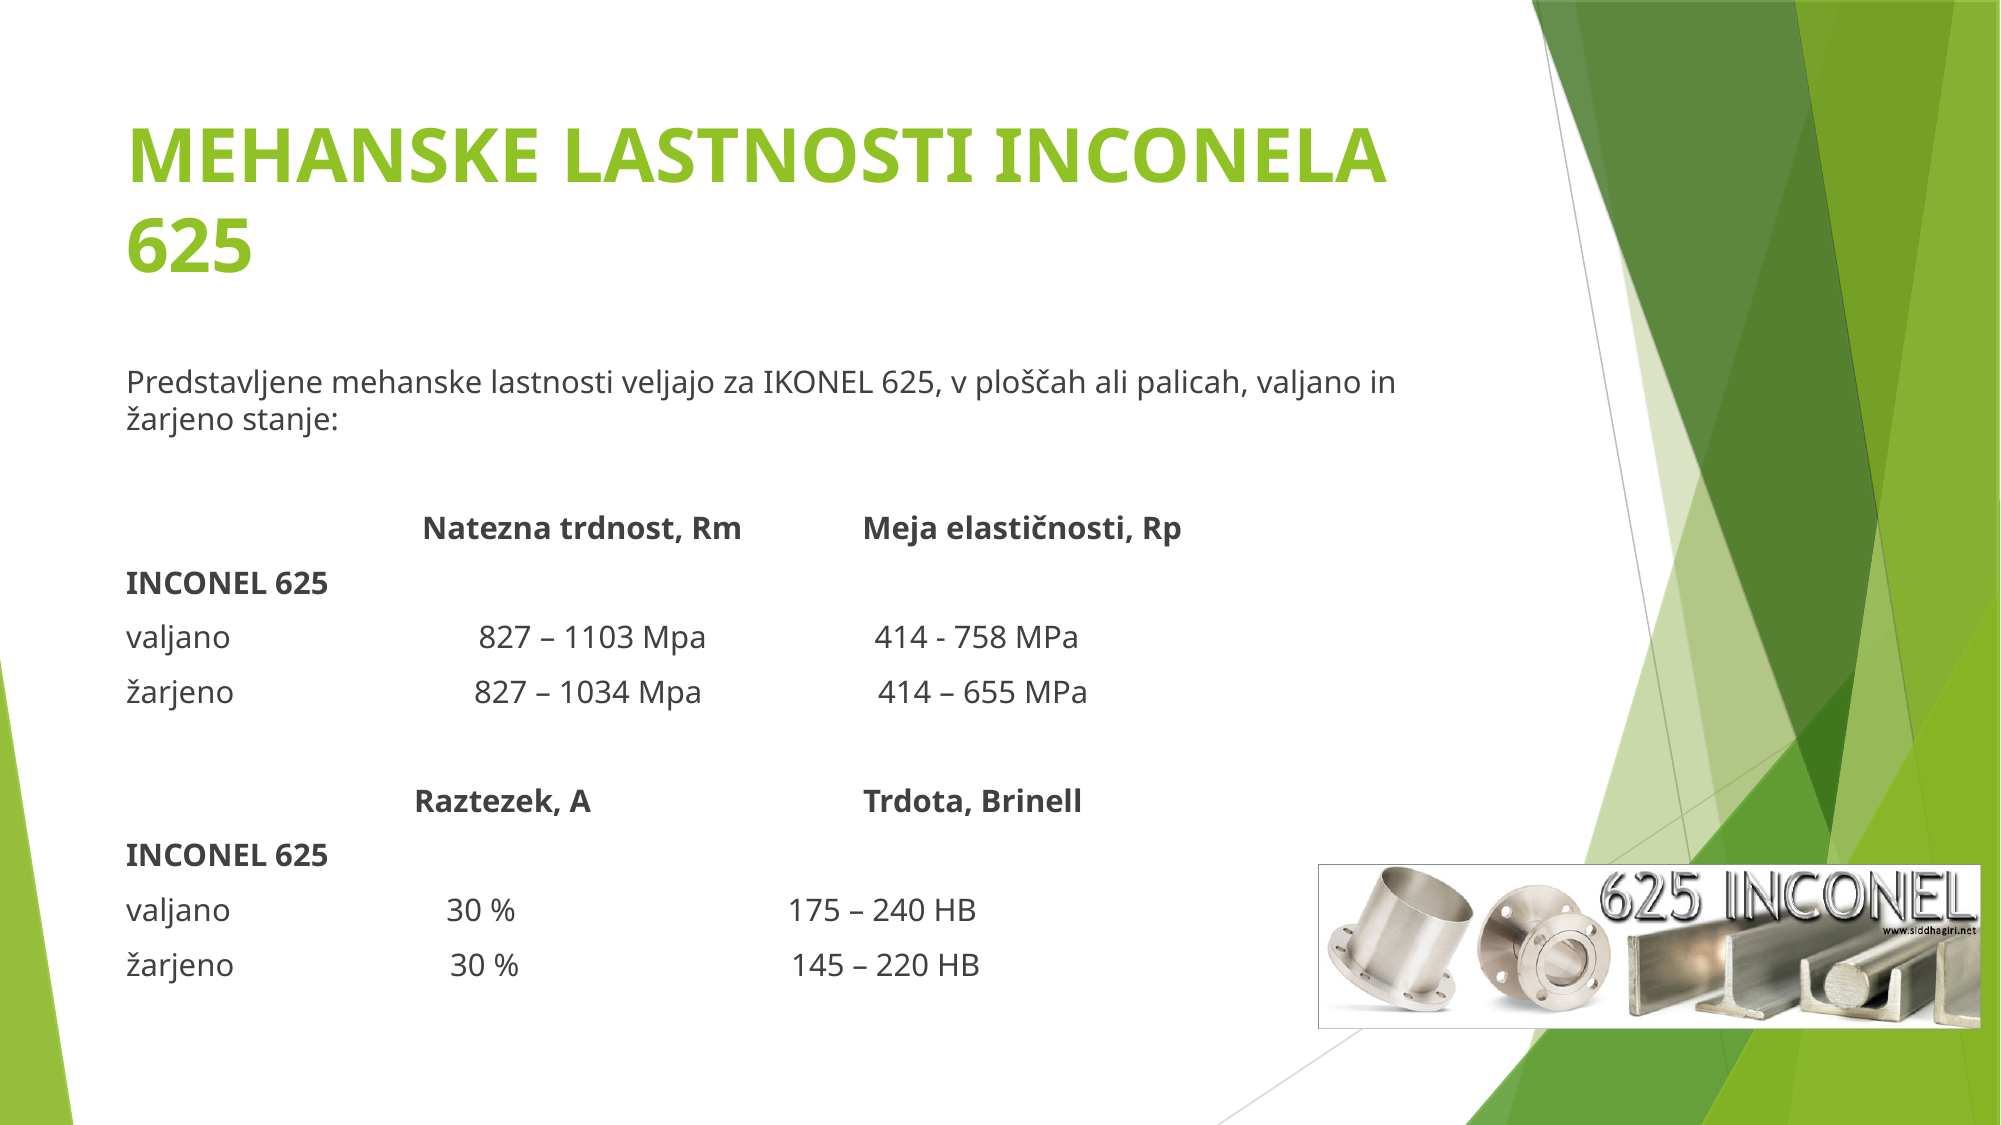

# MEHANSKE LASTNOSTI INCONELA 625
Predstavljene mehanske lastnosti veljajo za IKONEL 625, v ploščah ali palicah, valjano in žarjeno stanje:
 Natezna trdnost, Rm Meja elastičnosti, Rp
INCONEL 625
valjano 827 – 1103 Mpa 414 - 758 MPa
žarjeno 827 – 1034 Mpa 414 – 655 MPa
 Raztezek, A Trdota, Brinell
INCONEL 625
valjano 30 % 175 – 240 HB
žarjeno 30 % 145 – 220 HB